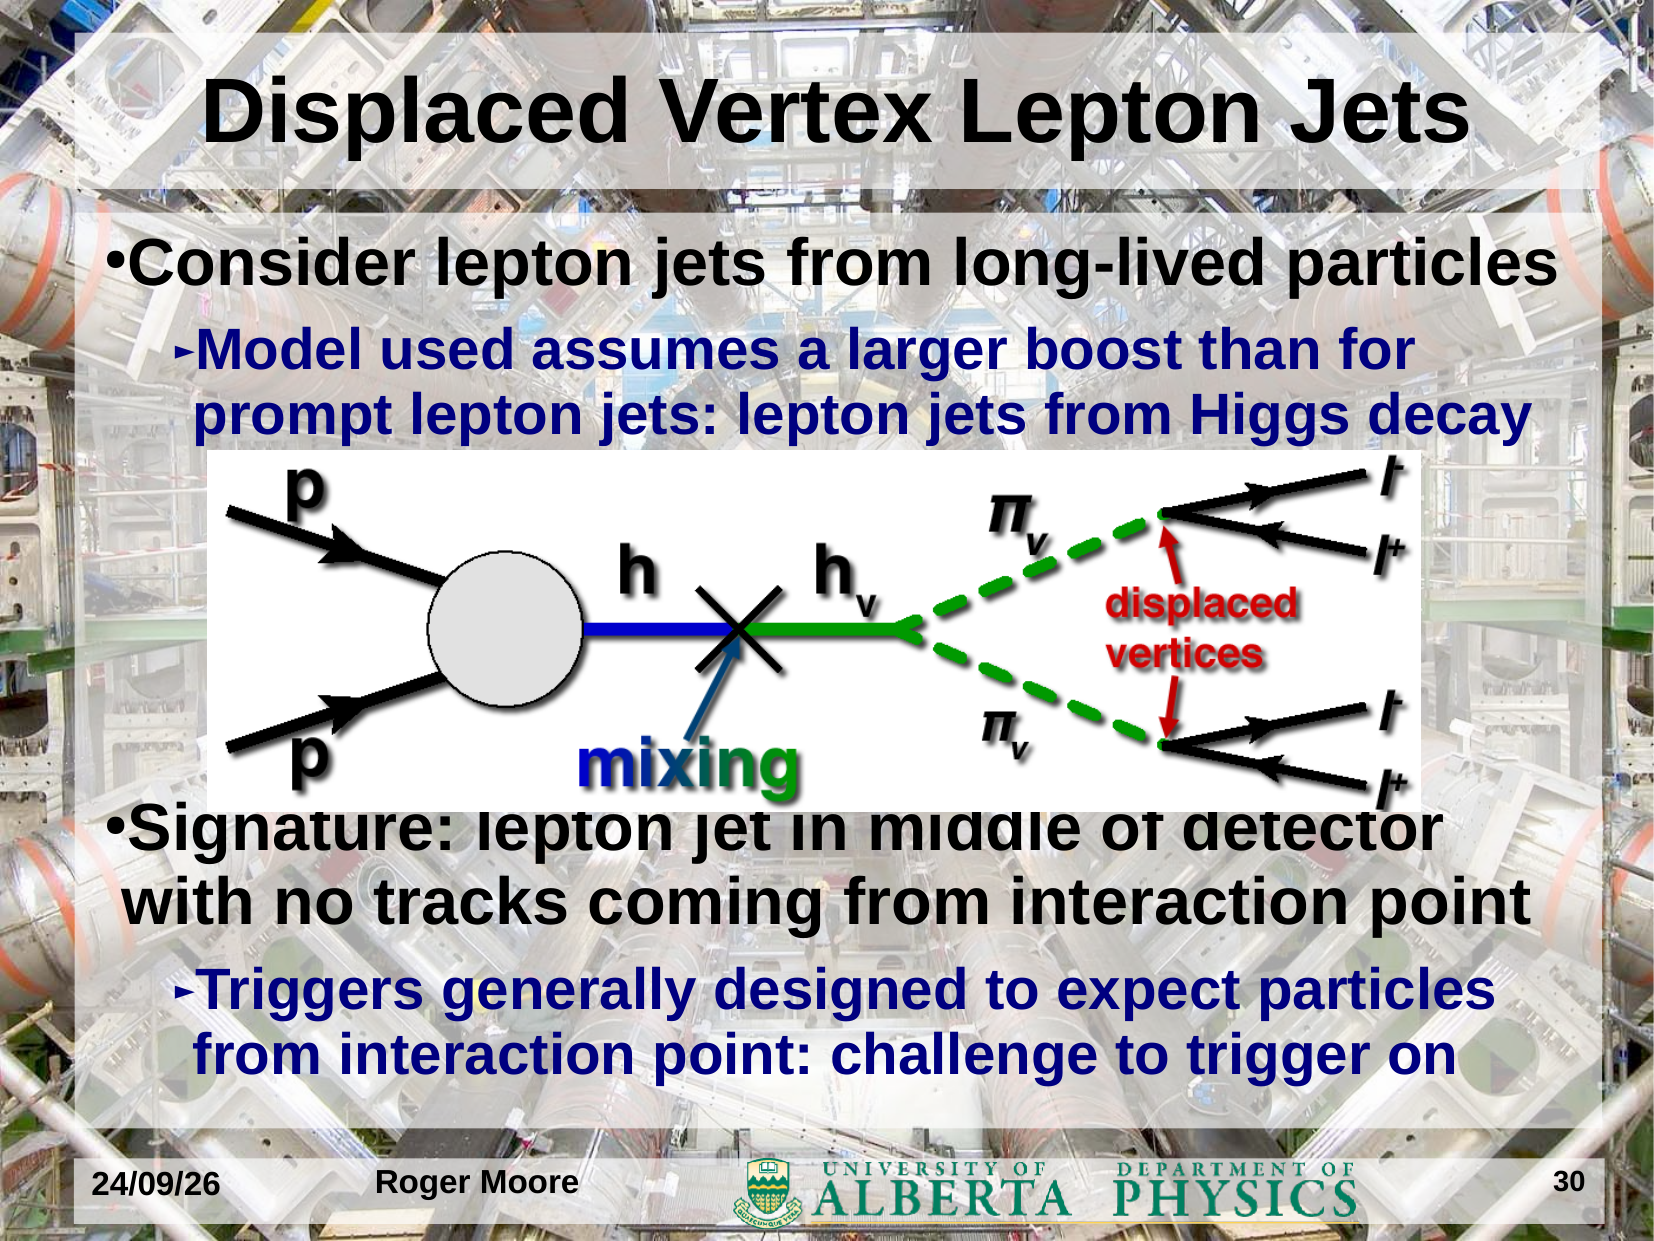

# Displaced Vertex Lepton Jets
Consider lepton jets from long-lived particles
Model used assumes a larger boost than for prompt lepton jets: lepton jets from Higgs decay
Signature: lepton jet in middle of detector with no tracks coming from interaction point
Triggers generally designed to expect particles from interaction point: challenge to trigger on